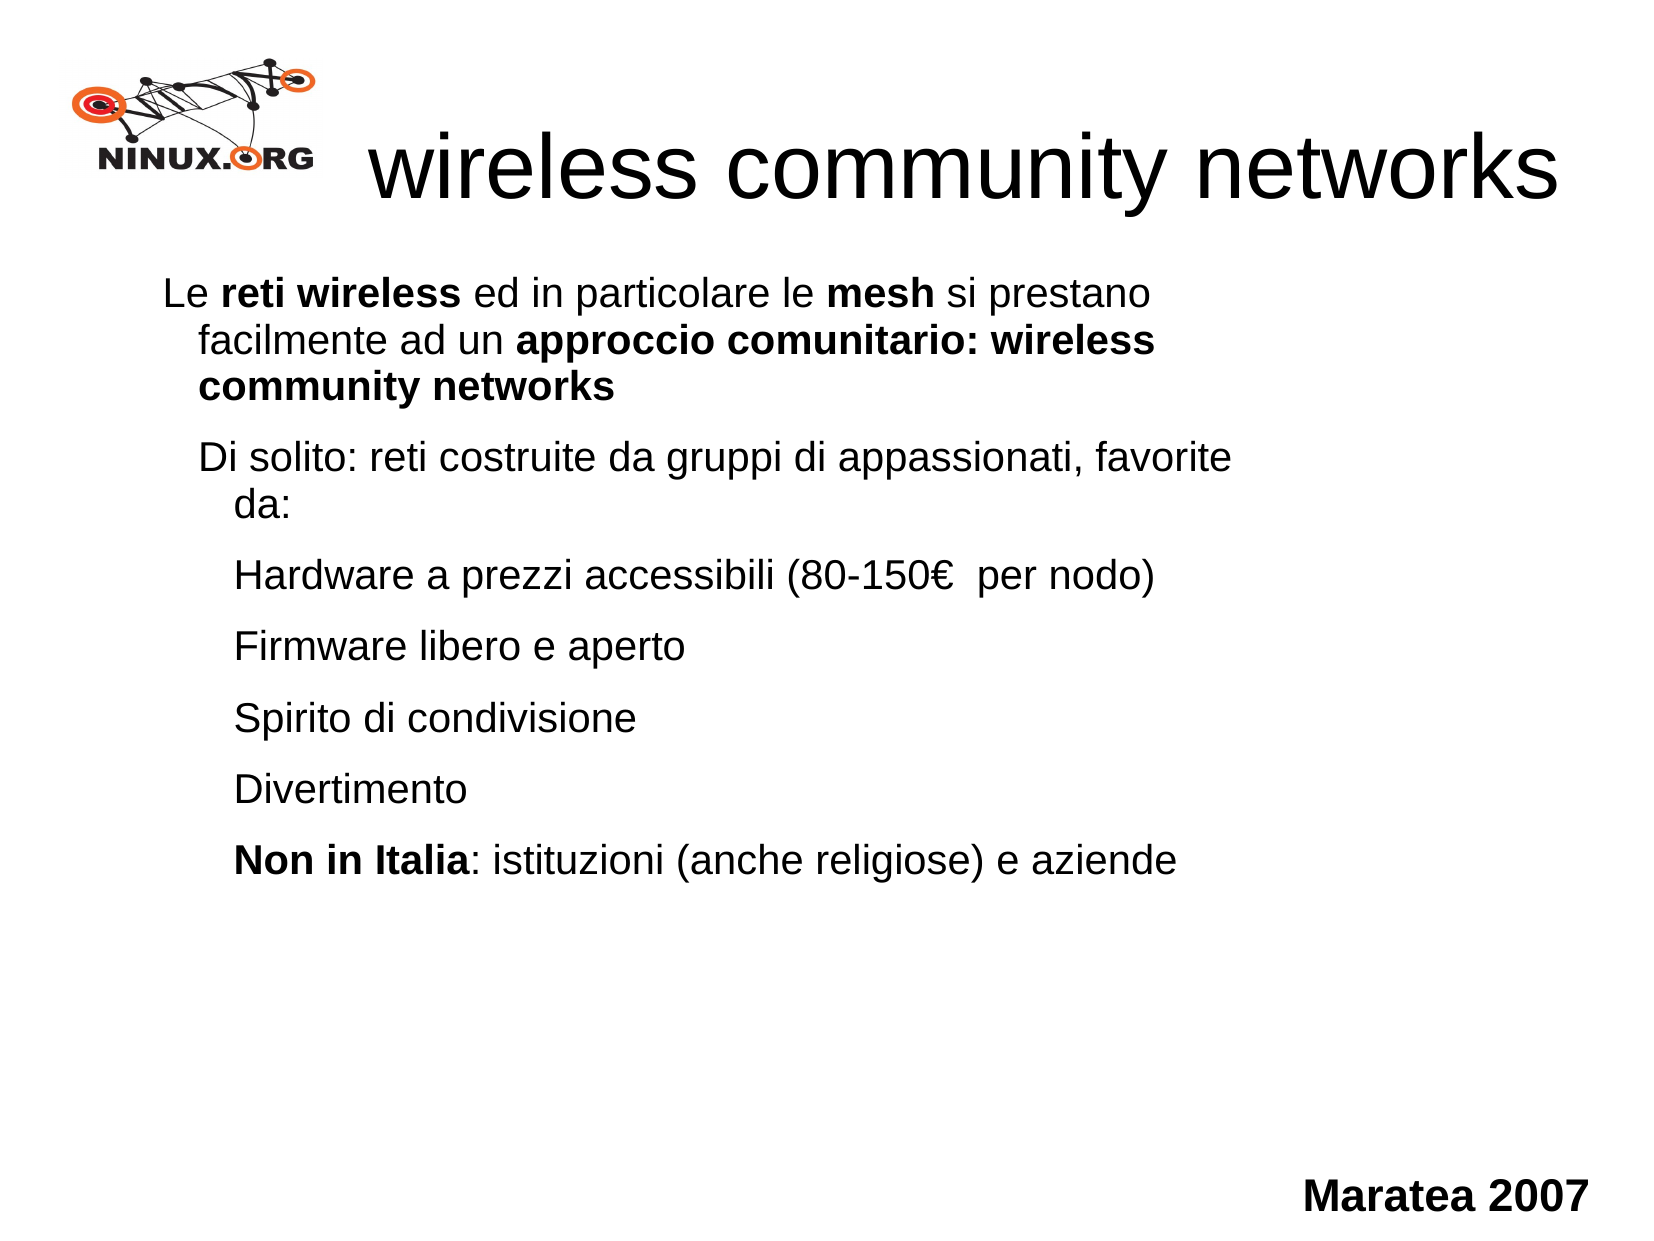

# wireless community networks
Le reti wireless ed in particolare le mesh si prestano facilmente ad un approccio comunitario: wireless community networks
Di solito: reti costruite da gruppi di appassionati, favorite da:
Hardware a prezzi accessibili (80-150€ per nodo)
Firmware libero e aperto
Spirito di condivisione
Divertimento
Non in Italia: istituzioni (anche religiose) e aziende
 Maratea 2007